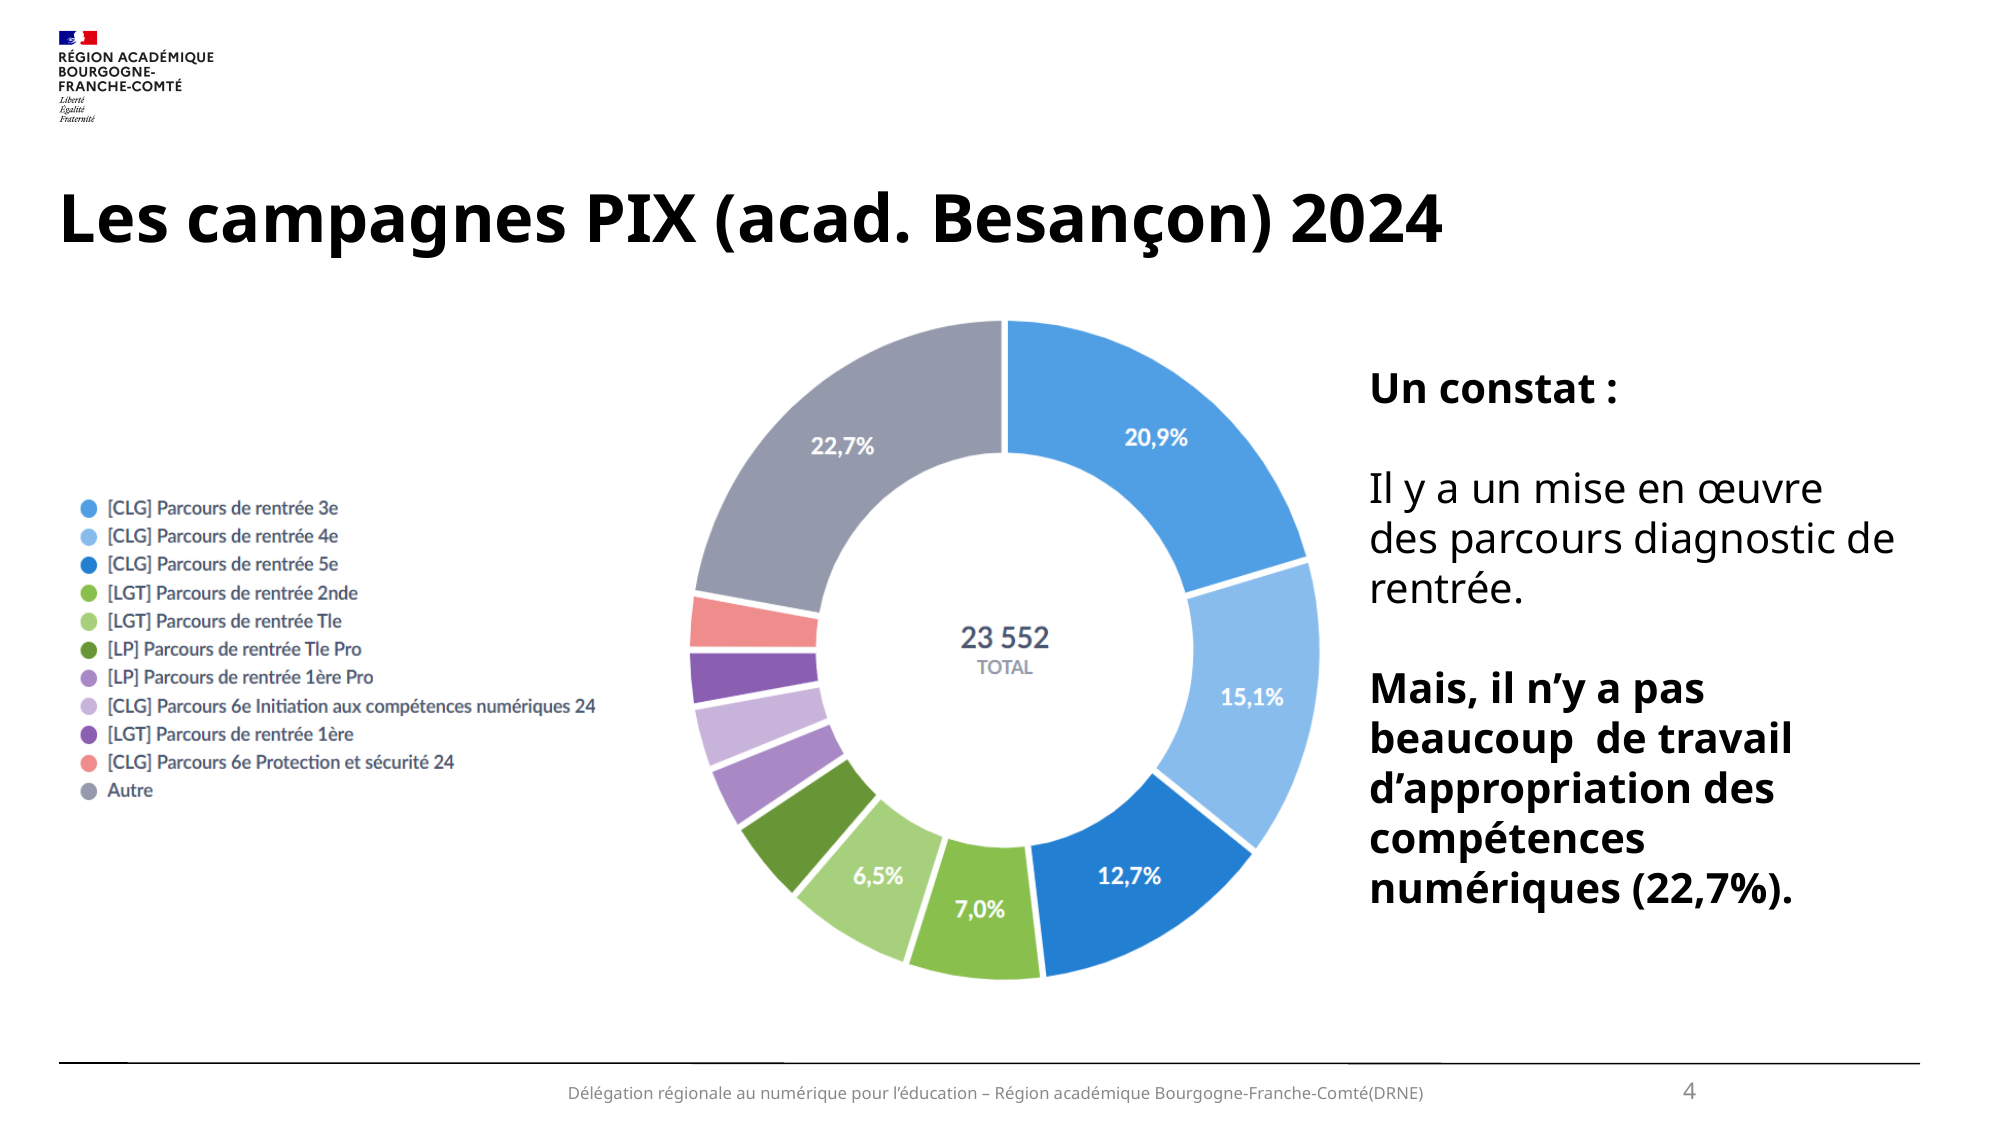

# Les campagnes PIX (acad. Besançon) 2024
Un constat :
Il y a un mise en œuvre des parcours diagnostic de rentrée.
Mais, il n’y a pas beaucoup de travail d’appropriation des compétences numériques (22,7%).
Délégation régionale au numérique pour l’éducation – Région académique Bourgogne-Franche-Comté(DRNE)